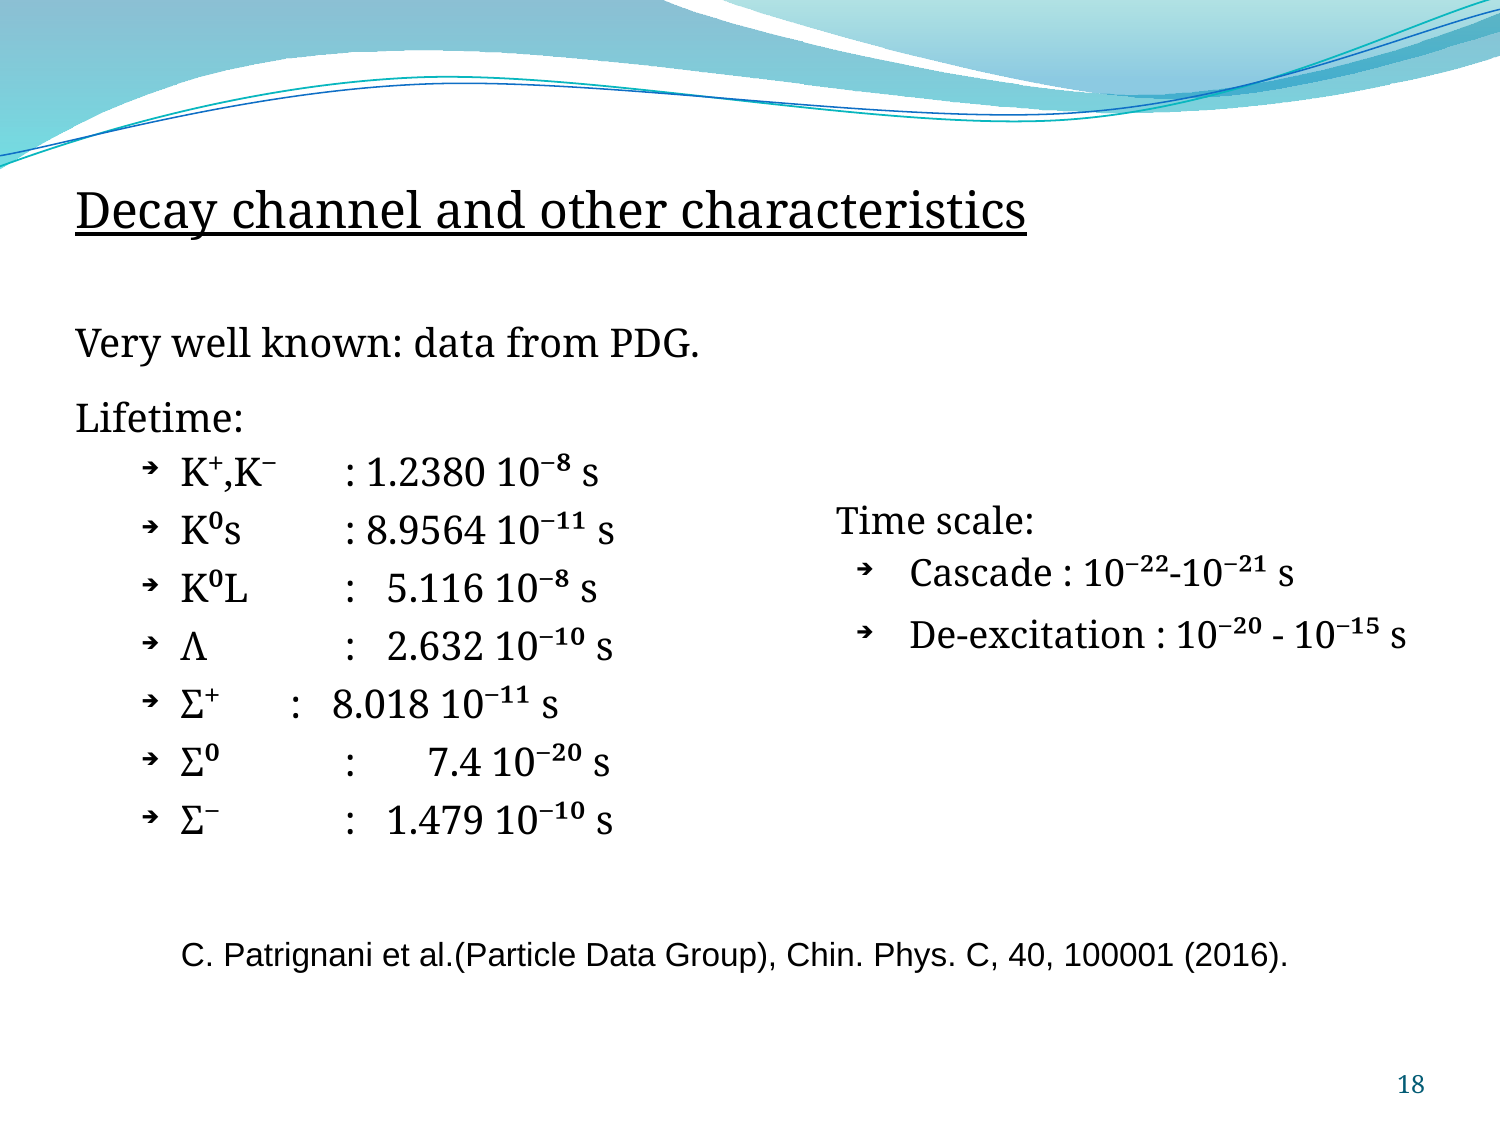

# Decay channel and other characteristics
Very well known: data from PDG.
Lifetime:
K⁺,K⁻ 	: 1.2380 10⁻⁸ s
K⁰s 	 				: 8.9564 10⁻¹¹ s
K⁰L 	 	: 5.116 10⁻⁸ s
Λ 	 	 	: 2.632 10⁻¹⁰ s
Σ⁺ 	 	: 8.018 10⁻¹¹ s
Σ⁰ 	 	: 7.4 10⁻²⁰ s
Σ⁻ 	 	: 1.479 10⁻¹⁰ s
Time scale:
Cascade : 10⁻²²-10⁻²¹ s
De-excitation : 10⁻²⁰ - 10⁻¹⁵ s
C. Patrignani et al.(Particle Data Group), Chin. Phys. C, 40, 100001 (2016).
18